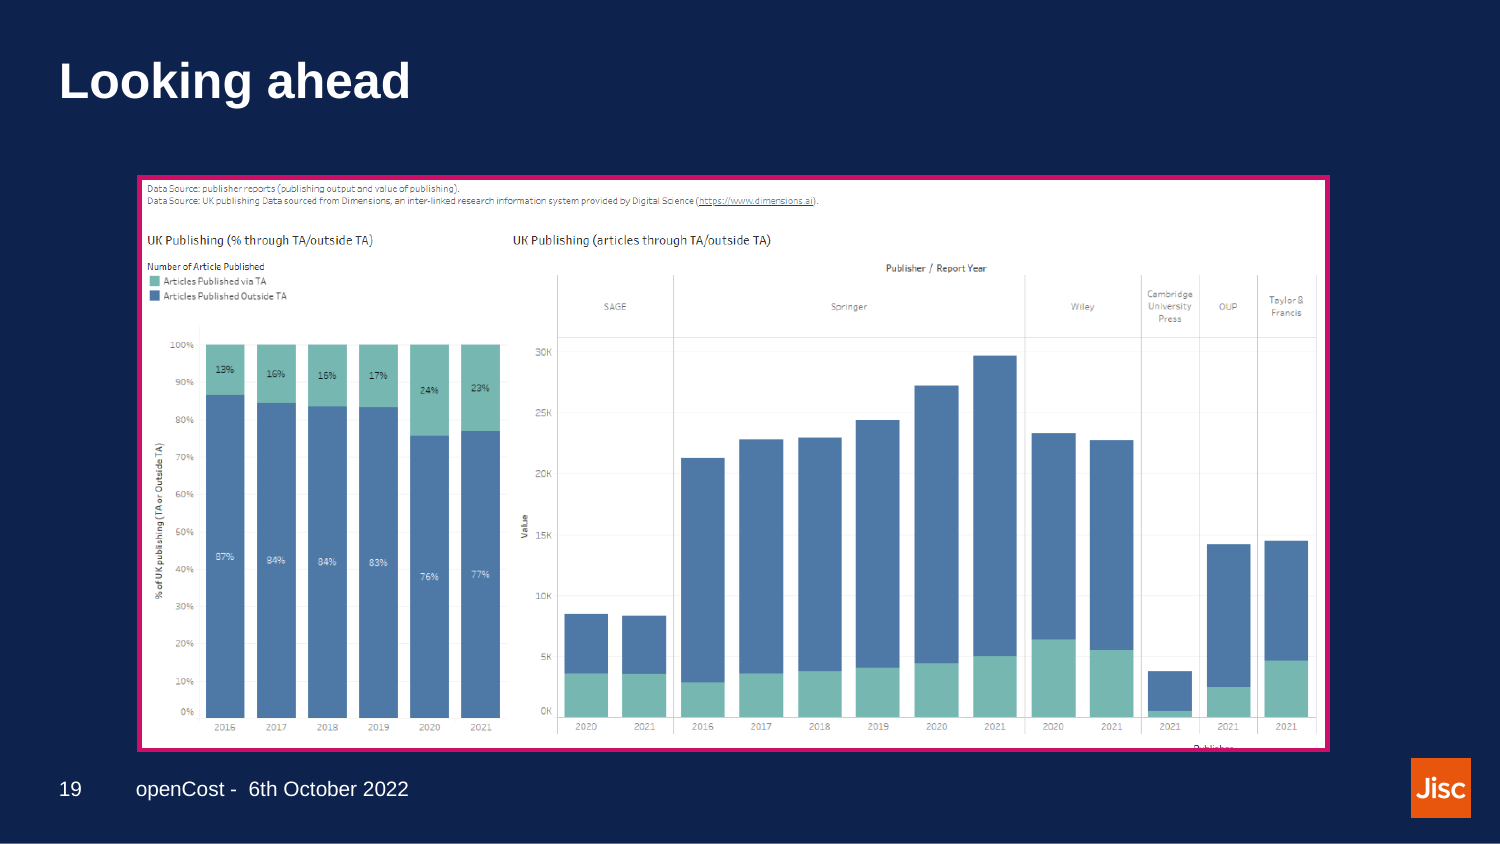

# Looking ahead
openCost - 6th October 2022